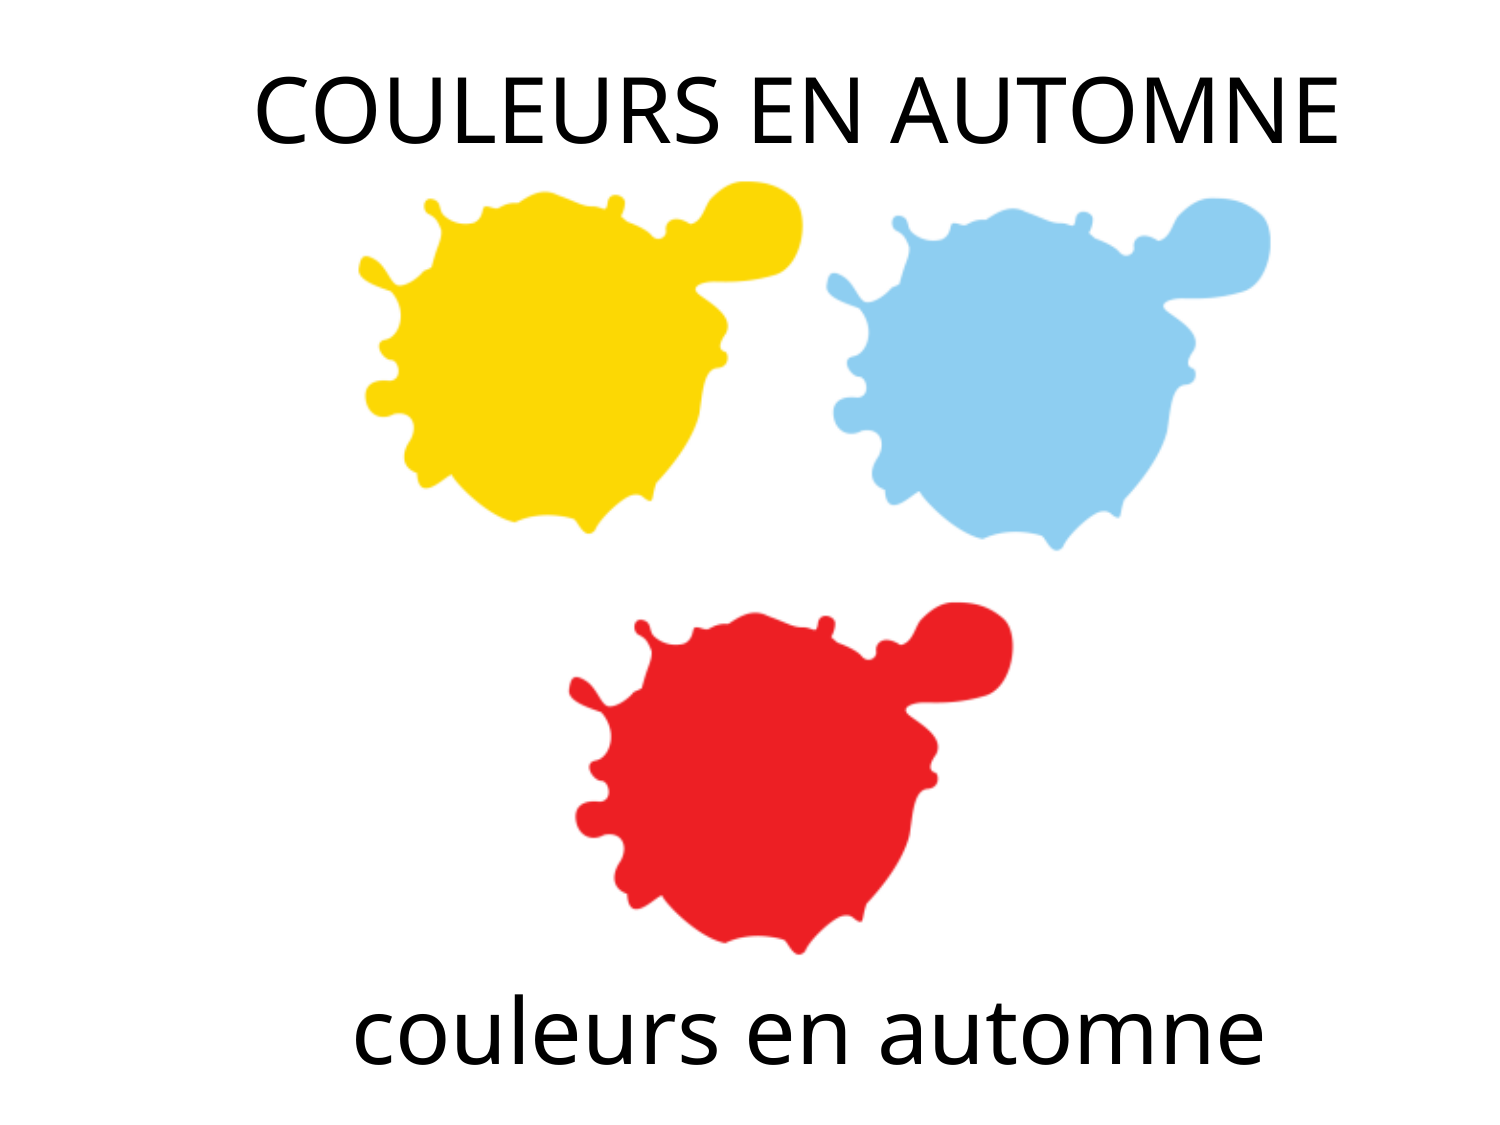

# COULEURS EN AUTOMNE
couleurs en automne